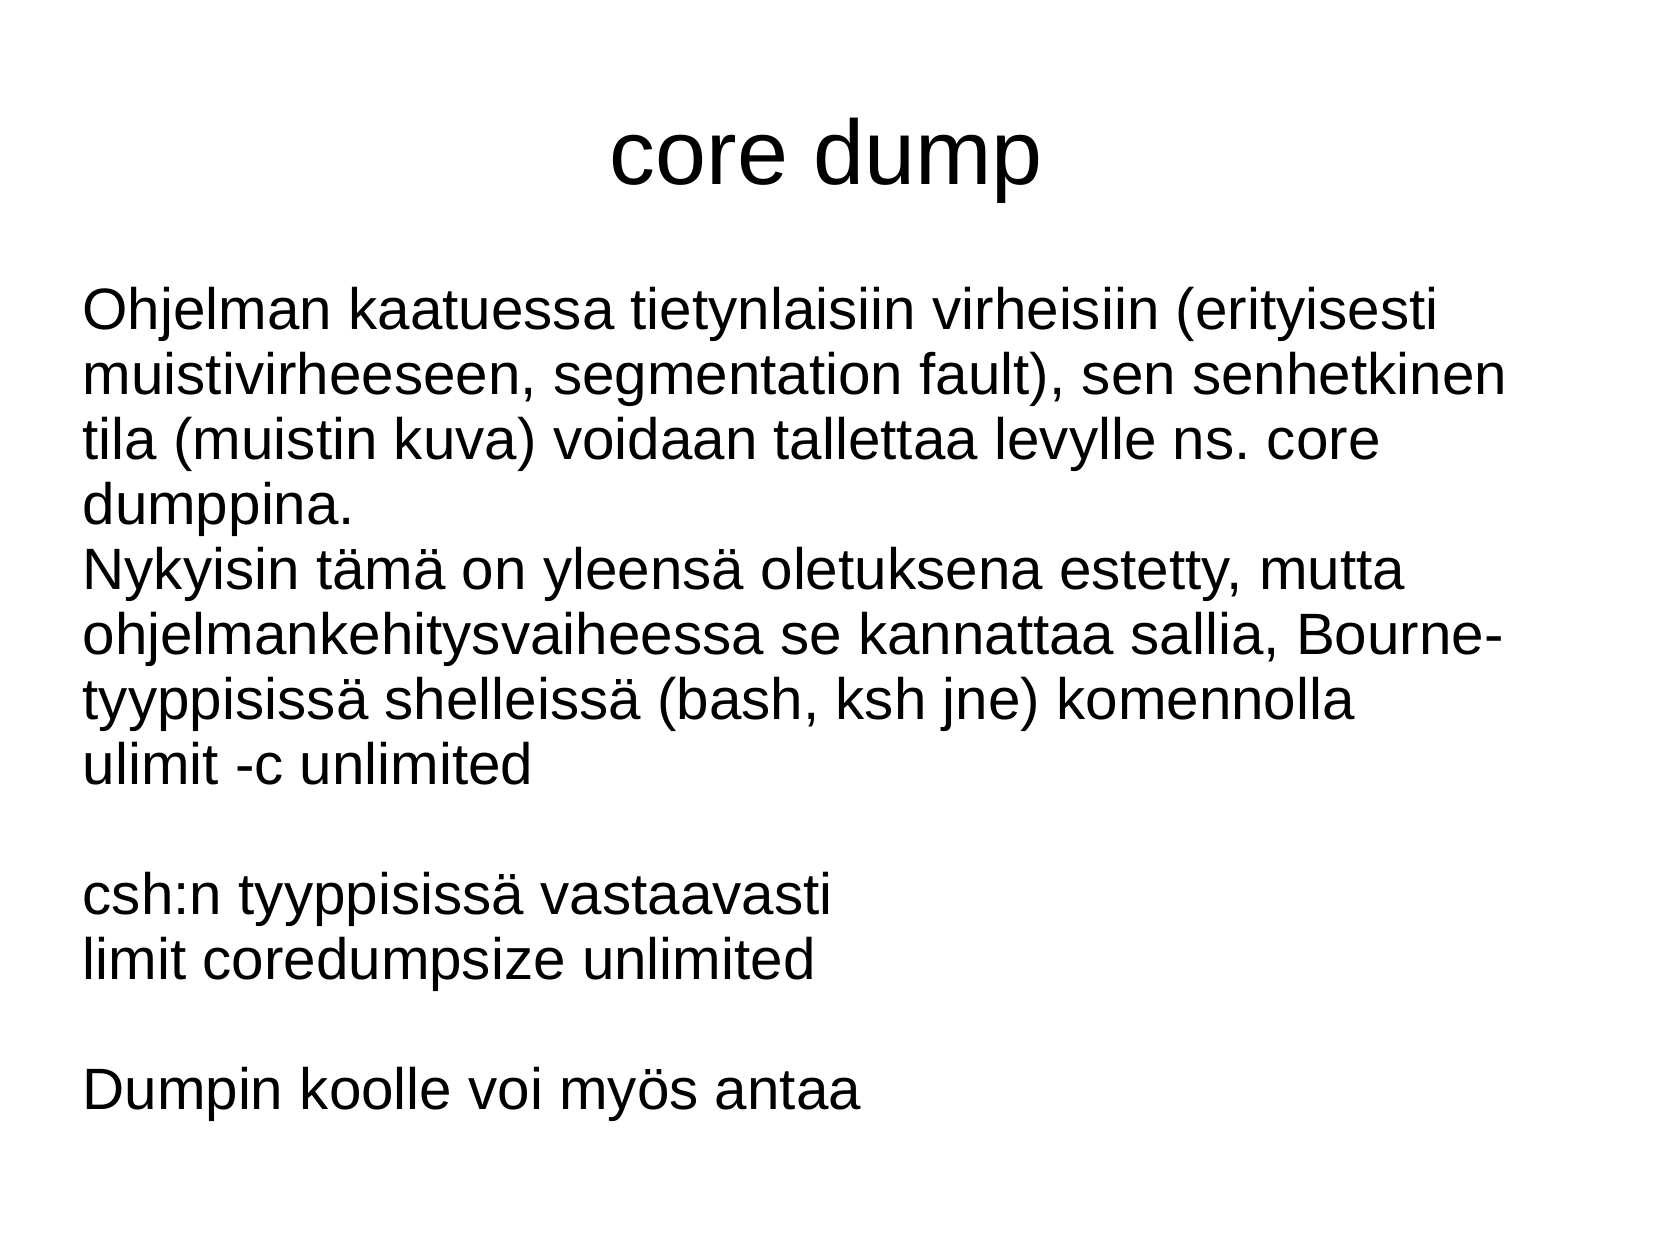

# core dump
Ohjelman kaatuessa tietynlaisiin virheisiin (erityisesti muistivirheeseen, segmentation fault), sen senhetkinen tila (muistin kuva) voidaan tallettaa levylle ns. core dumppina.
Nykyisin tämä on yleensä oletuksena estetty, mutta ohjelmankehitysvaiheessa se kannattaa sallia, Bourne-tyyppisissä shelleissä (bash, ksh jne) komennolla
ulimit -c unlimited
csh:n tyyppisissä vastaavasti
limit coredumpsize unlimited
Dumpin koolle voi myös antaa